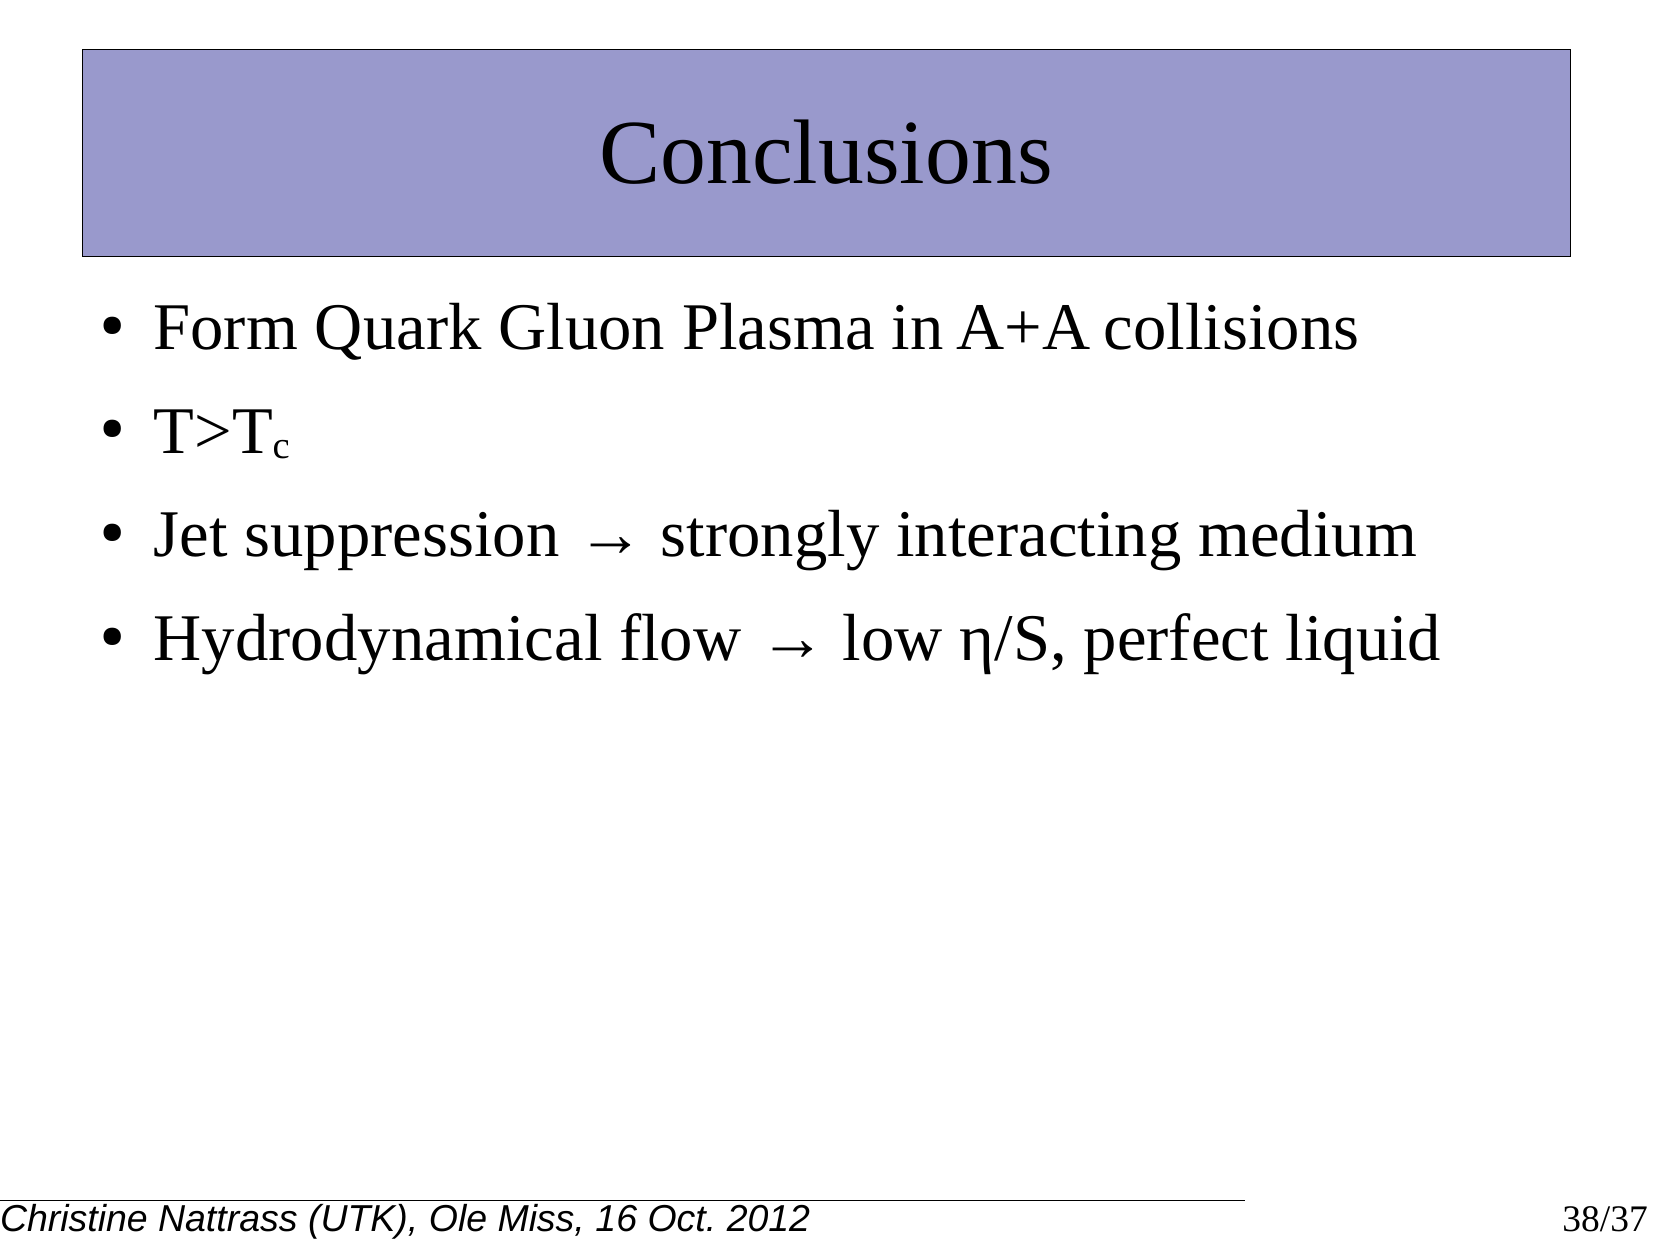

# Conclusions
Form Quark Gluon Plasma in A+A collisions
T>Tc
Jet suppression → strongly interacting medium
Hydrodynamical flow → low η/S, perfect liquid